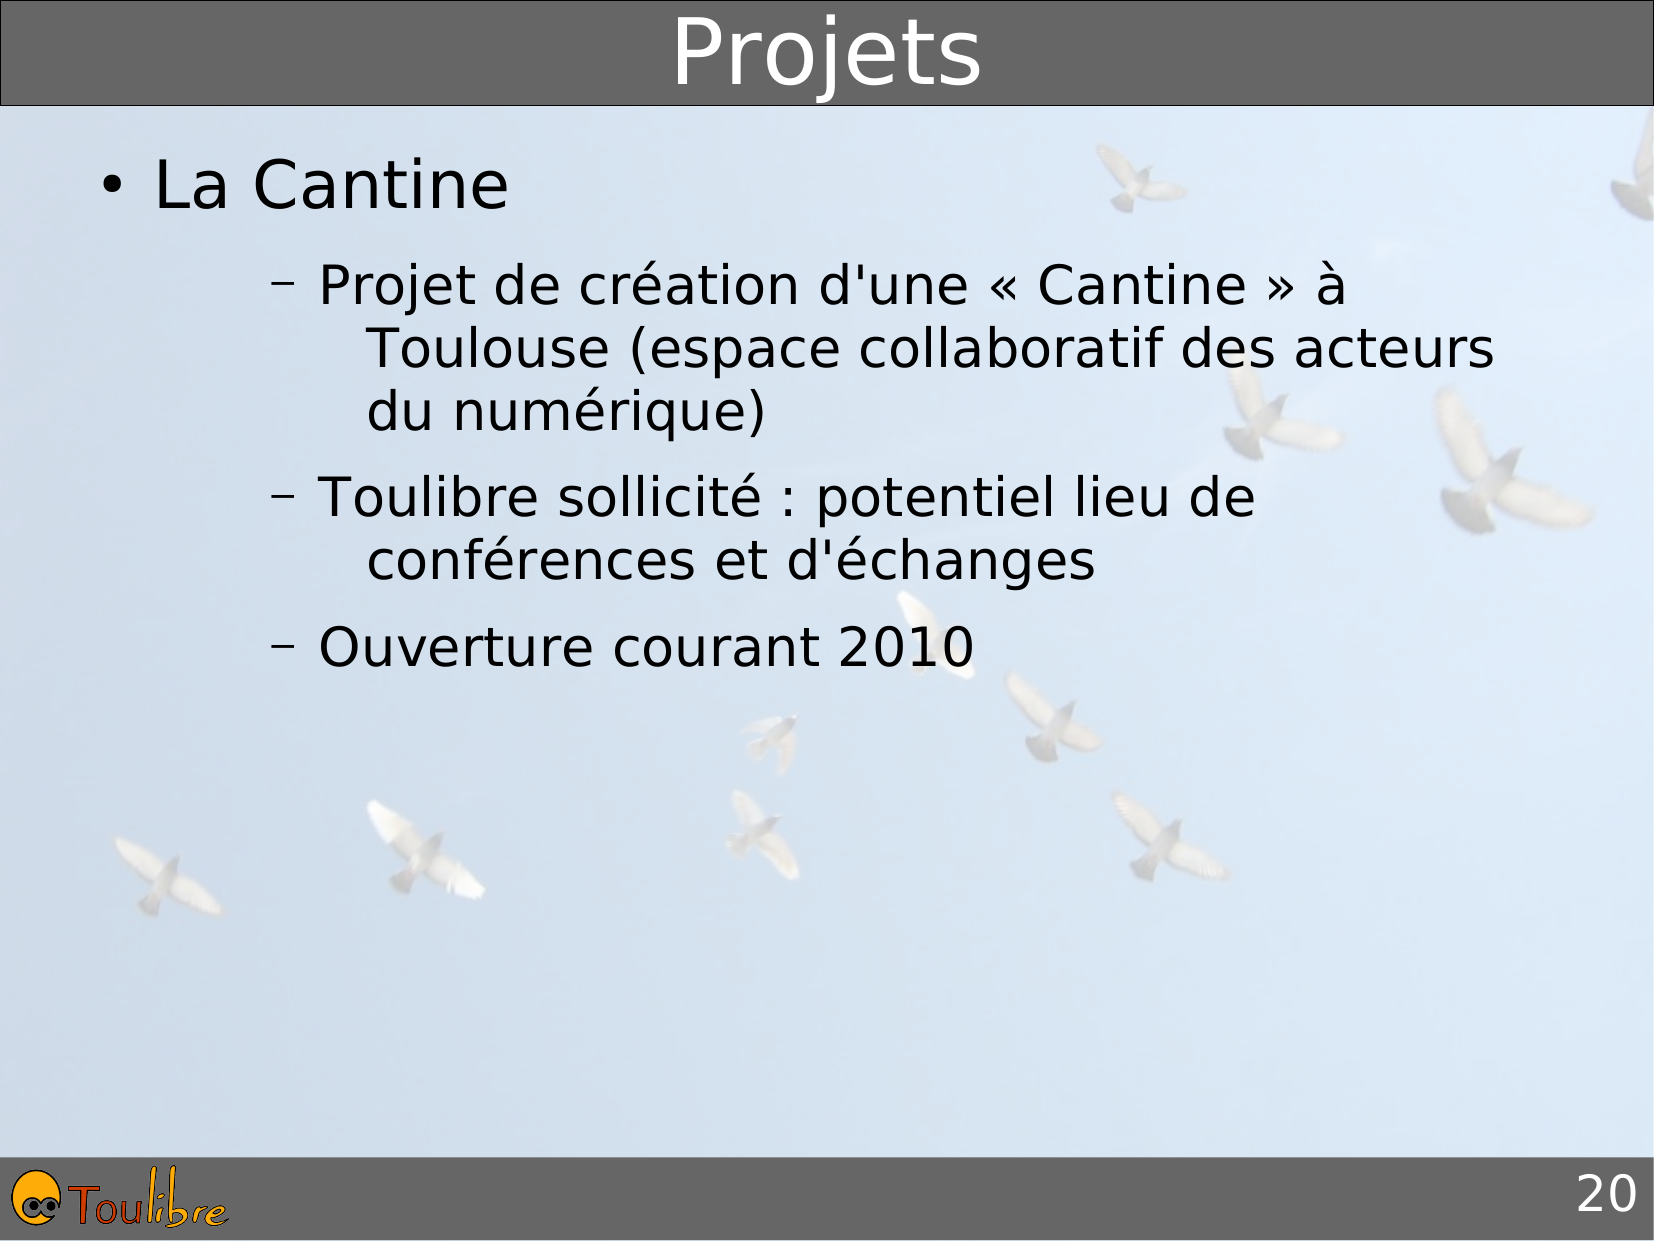

# Projets
La Cantine
Projet de création d'une « Cantine » à Toulouse (espace collaboratif des acteurs du numérique)
Toulibre sollicité : potentiel lieu de conférences et d'échanges
Ouverture courant 2010